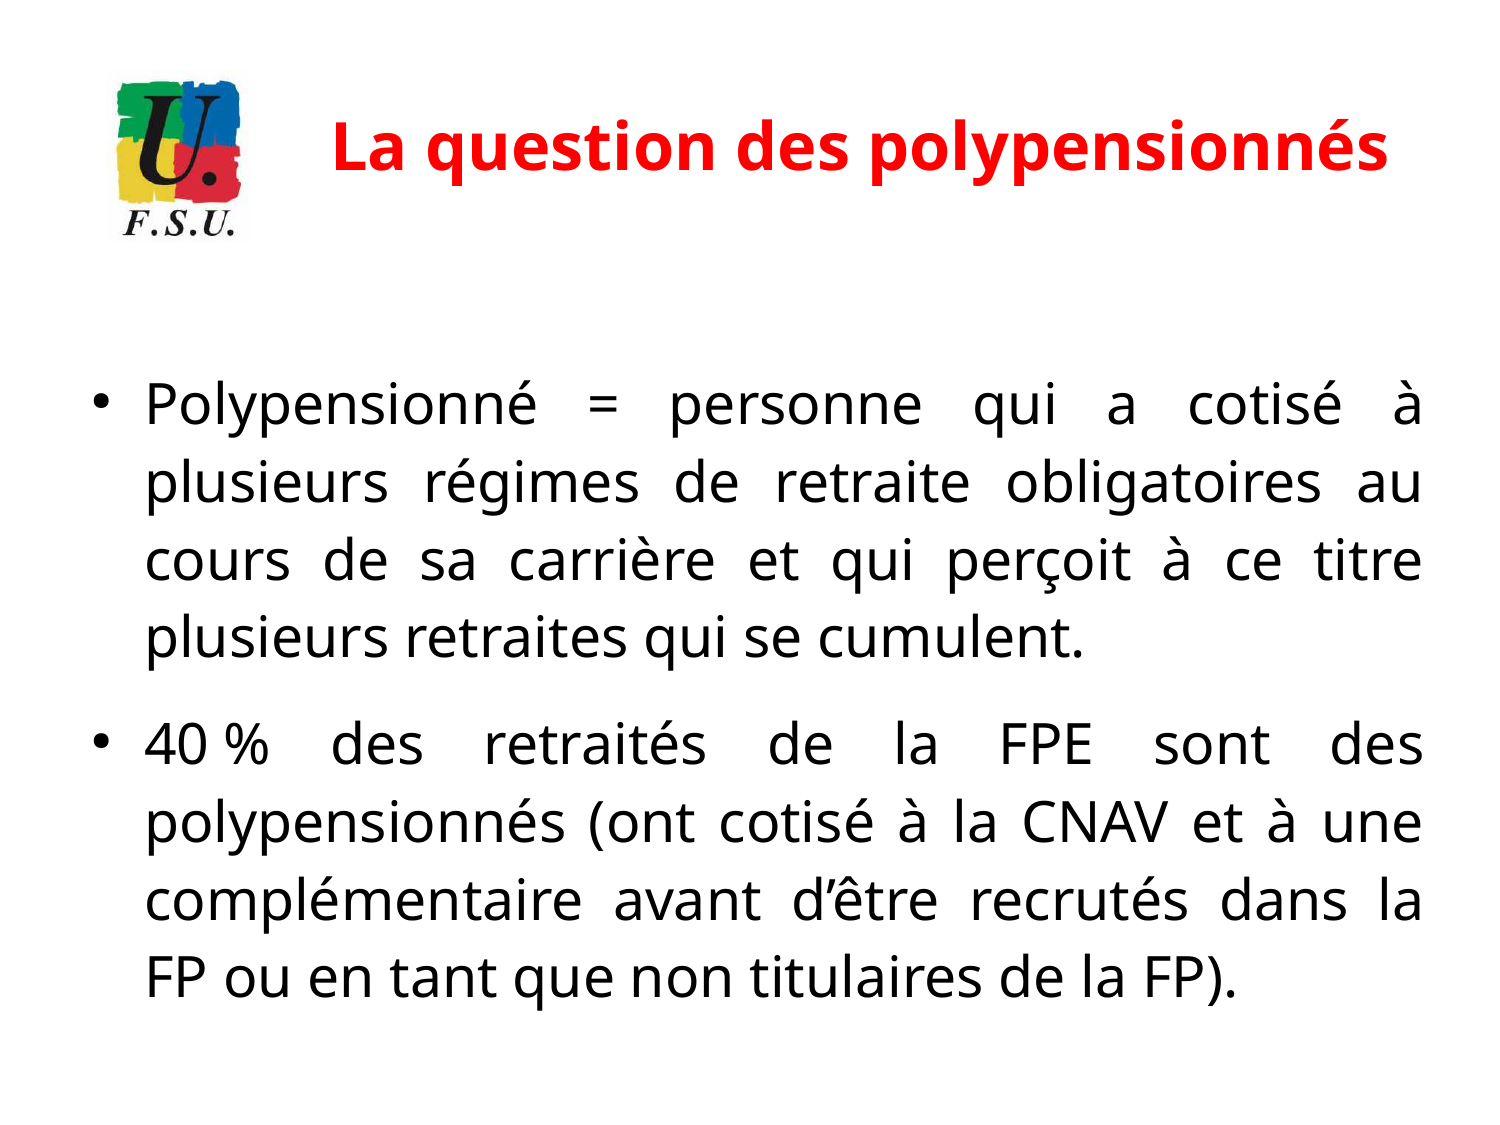

# La question des polypensionnés
Polypensionné = personne qui a cotisé à plusieurs régimes de retraite obligatoires au cours de sa carrière et qui perçoit à ce titre plusieurs retraites qui se cumulent.
40 % des retraités de la FPE sont des polypensionnés (ont cotisé à la CNAV et à une complémentaire avant d’être recrutés dans la FP ou en tant que non titulaires de la FP).